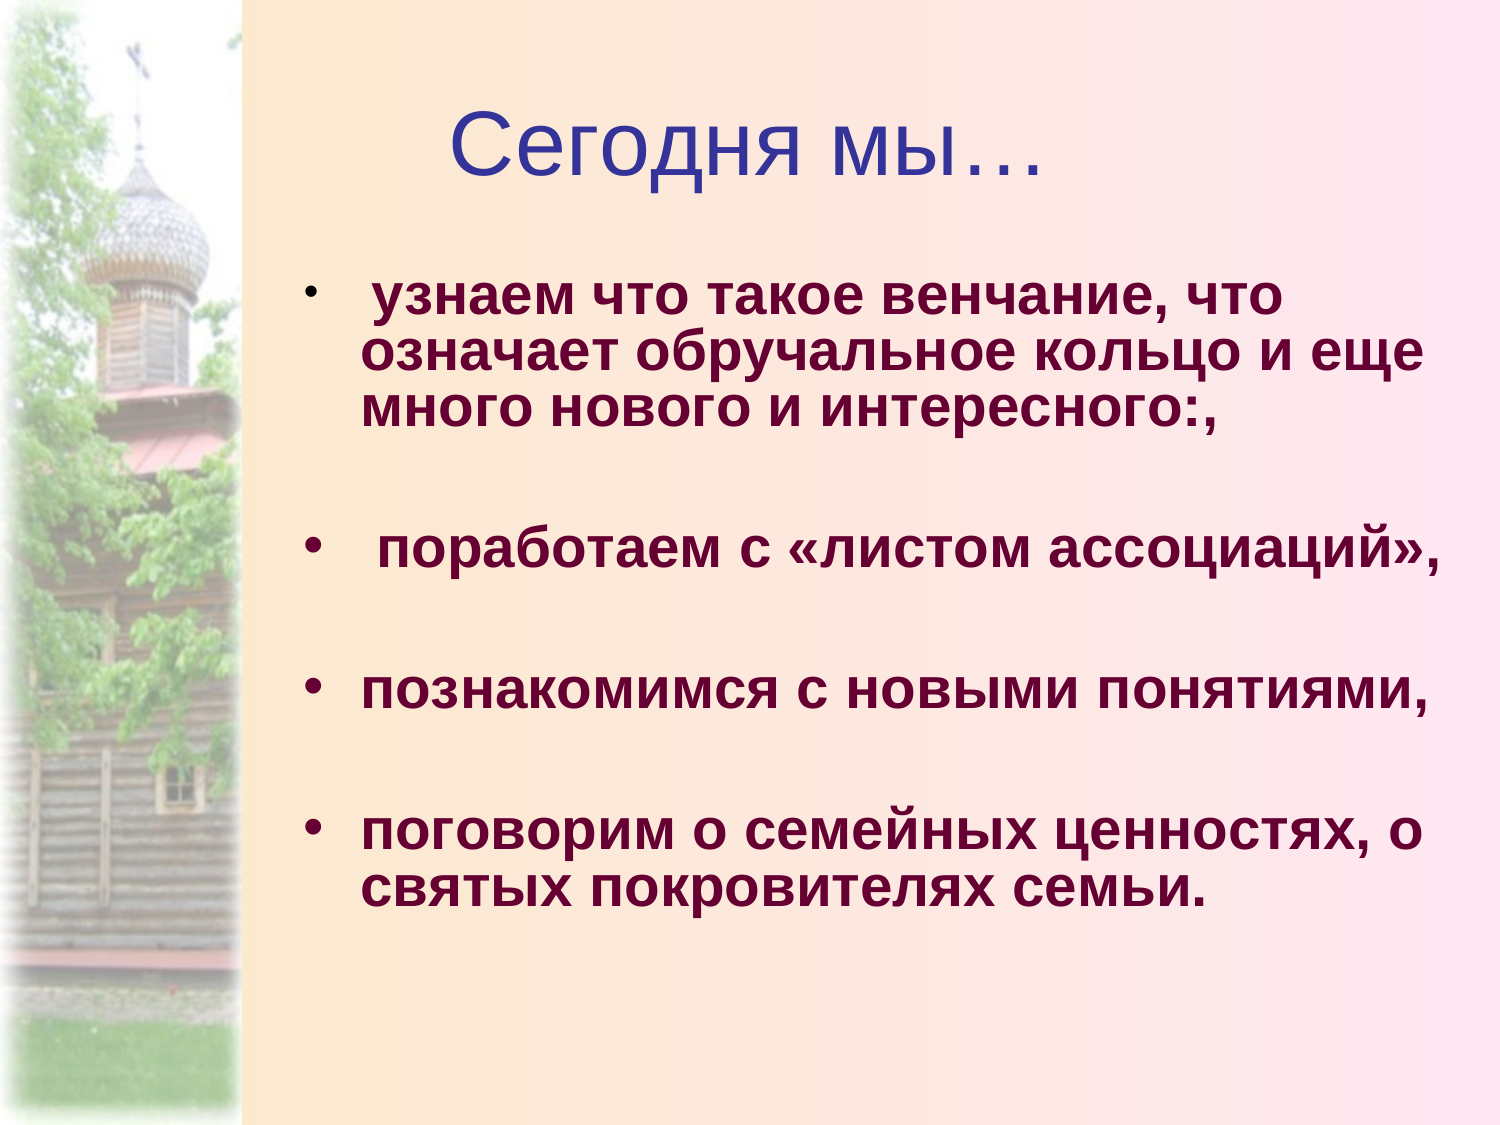

# Сегодня мы…
 узнаем что такое венчание, что означает обручальное кольцо и еще много нового и интересного:,
 поработаем с «листом ассоциаций»,
познакомимся с новыми понятиями,
поговорим о семейных ценностях, о святых покровителях семьи.